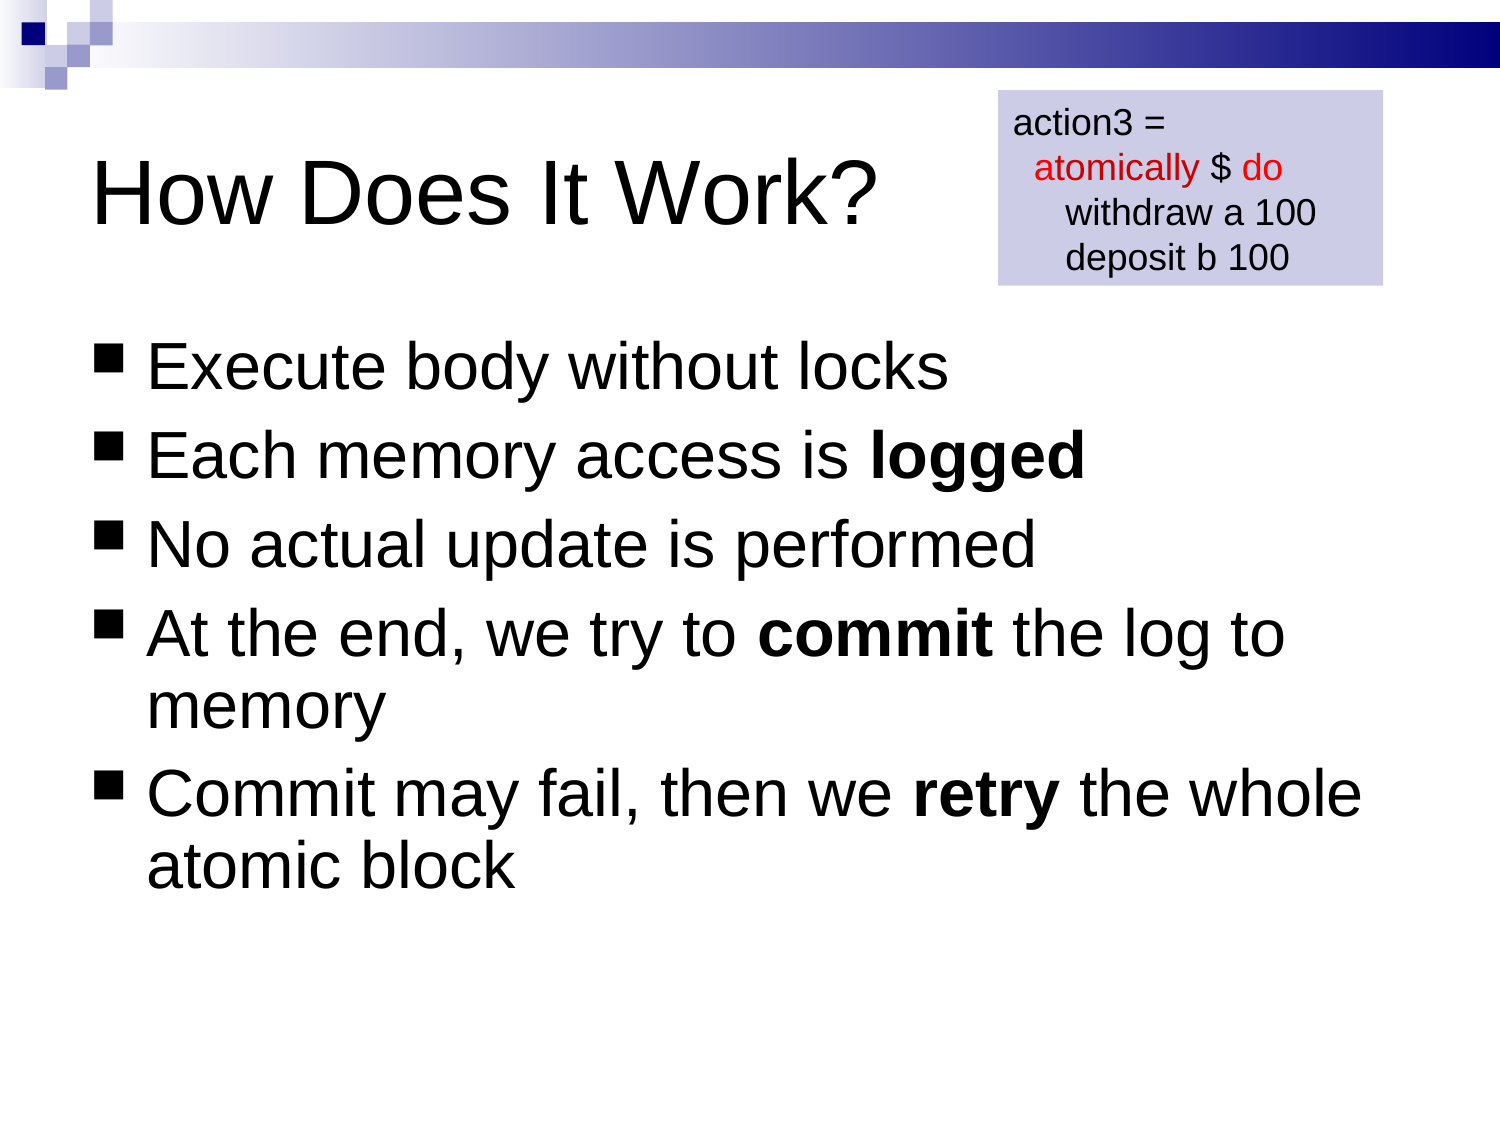

# How Does It Work?
action3 =
 atomically $ do
 withdraw a 100
 deposit b 100
Execute body without locks
Each memory access is logged
No actual update is performed
At the end, we try to commit the log to memory
Commit may fail, then we retry the whole atomic block